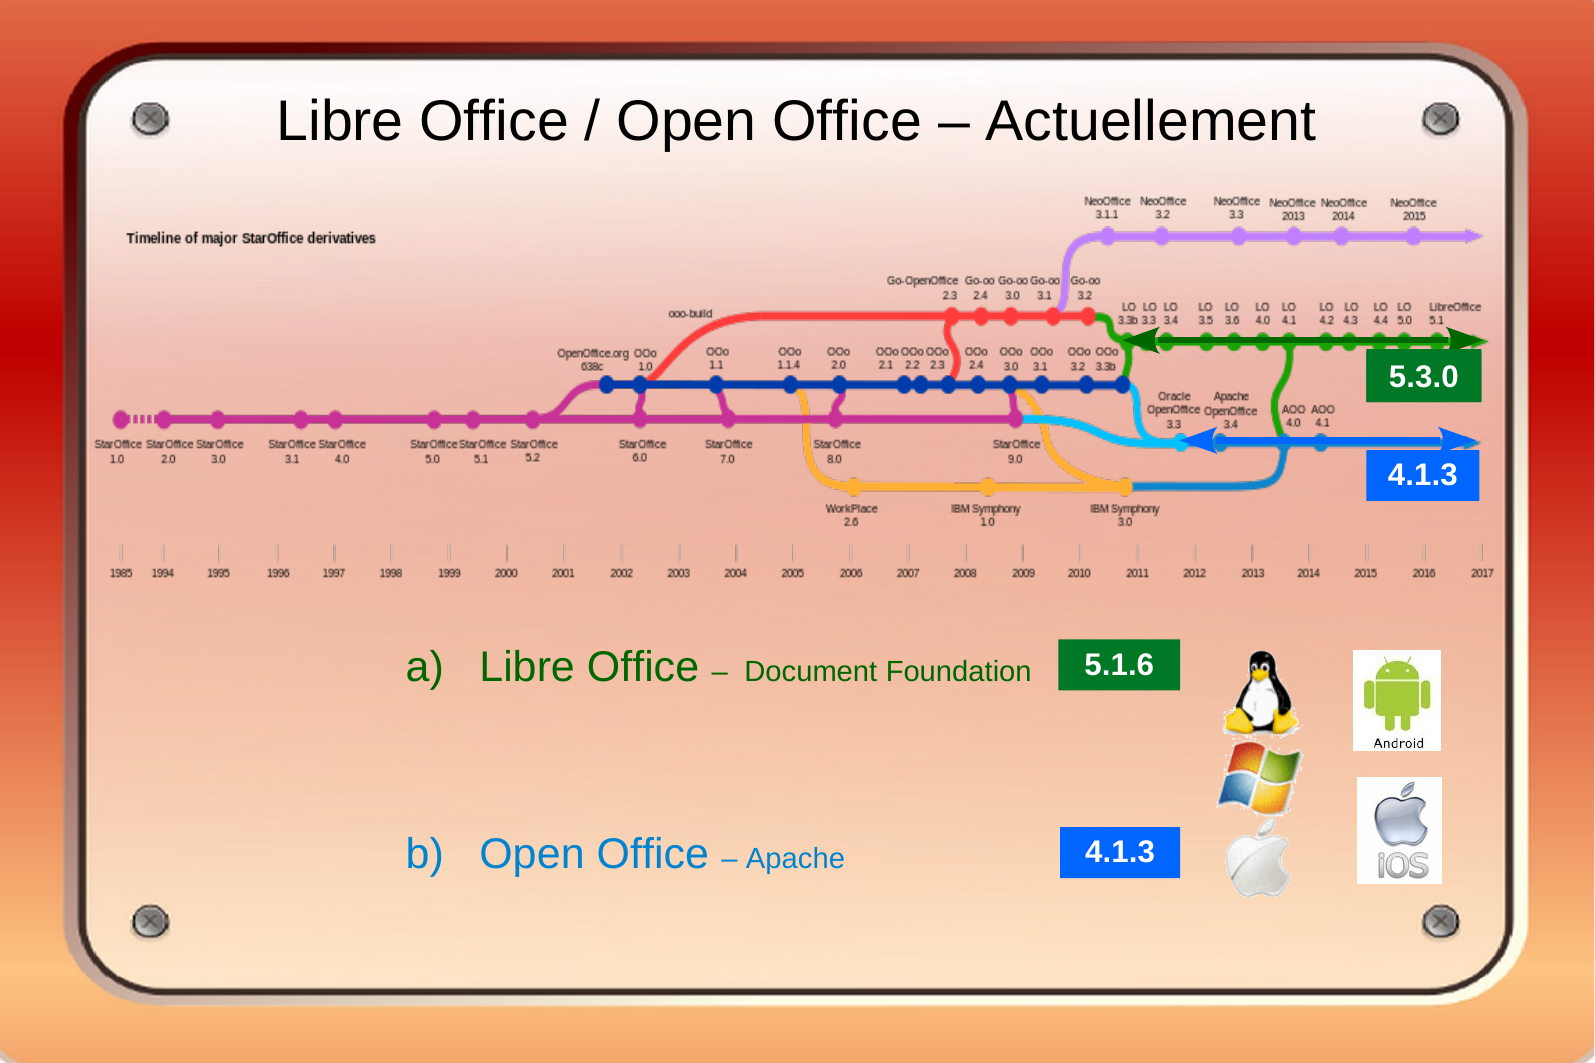

Libre Office / Open Office – Actuellement
5.1.6
5.3.0
4.1.3
a)	Libre Office – Document Foundation
5.1.6
b)	Open Office – Apache
4.1.3